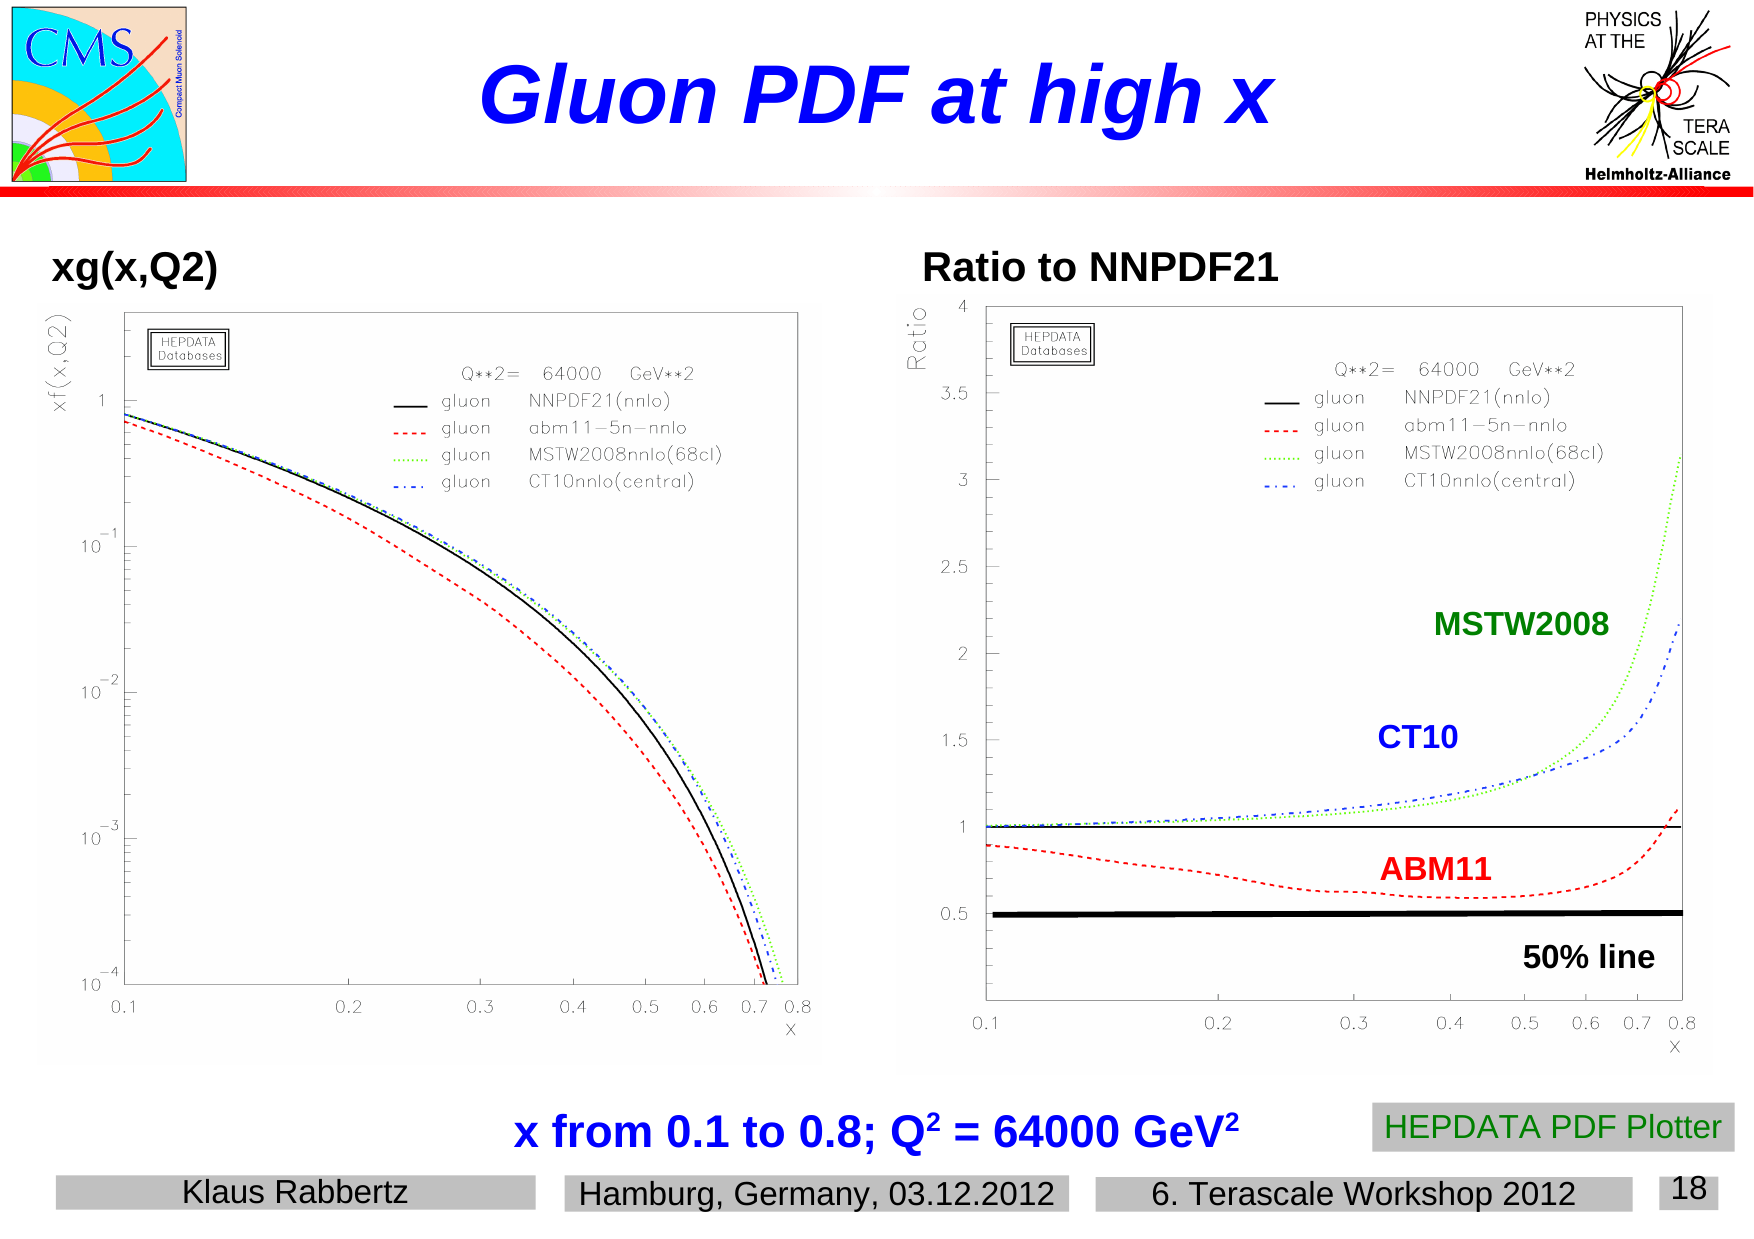

# Gluon PDF at high x
xg(x,Q2)
Ratio to NNPDF21
MSTW2008
CT10
ABM11
50% line
x from 0.1 to 0.8; Q2 = 64000 GeV2
HEPDATA PDF Plotter